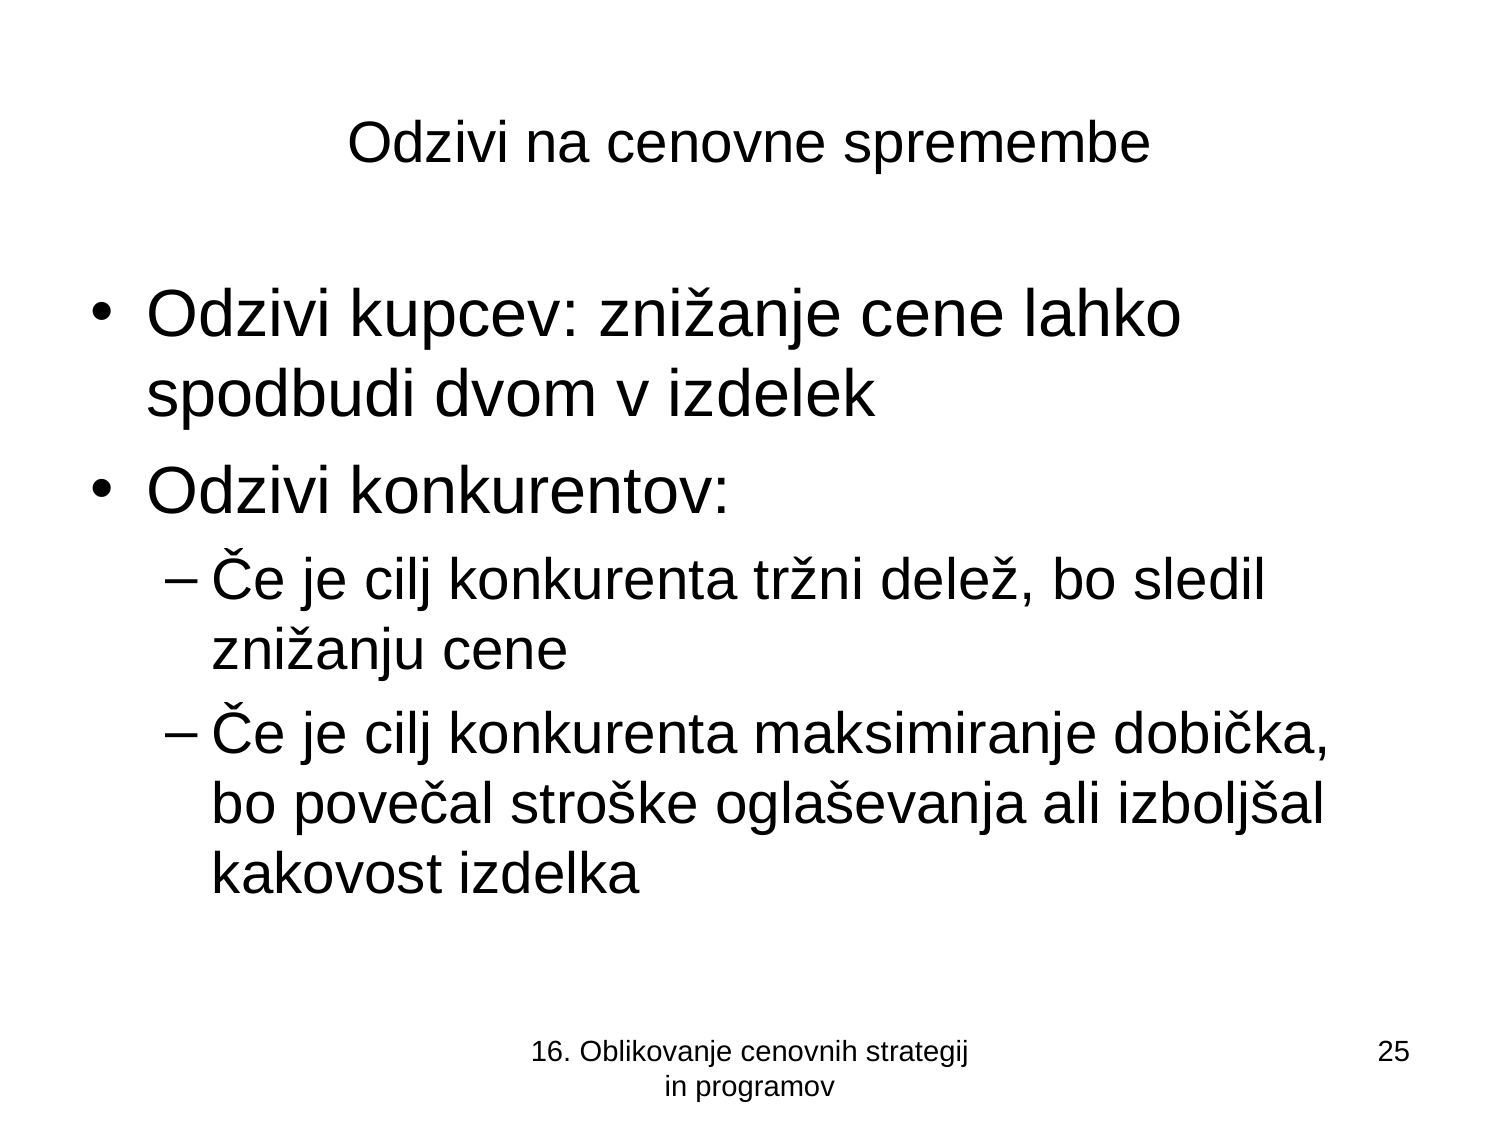

# Odzivi na cenovne spremembe
Odzivi kupcev: znižanje cene lahko spodbudi dvom v izdelek
Odzivi konkurentov:
Če je cilj konkurenta tržni delež, bo sledil znižanju cene
Če je cilj konkurenta maksimiranje dobička, bo povečal stroške oglaševanja ali izboljšal kakovost izdelka
16. Oblikovanje cenovnih strategij in programov